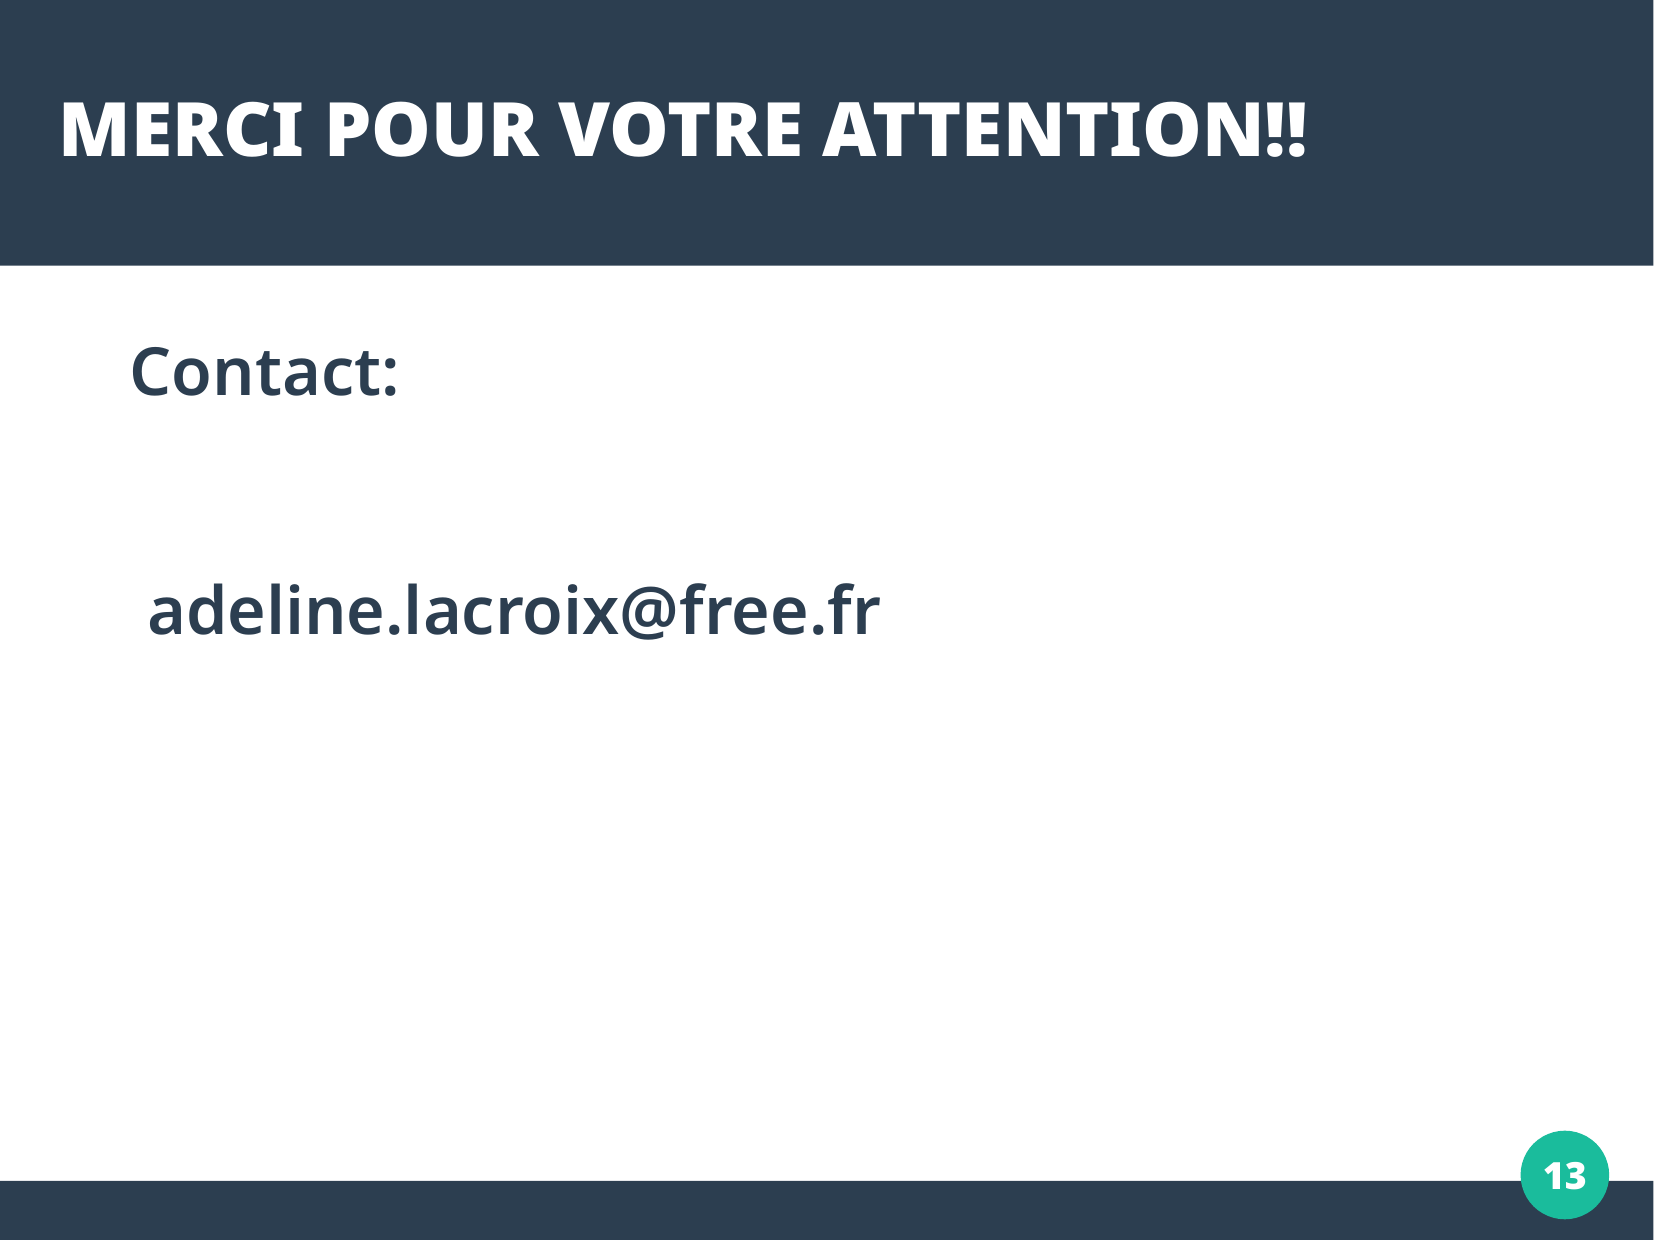

# MERCI POUR VOTRE ATTENTION!!
Contact:
 adeline.lacroix@free.fr
13